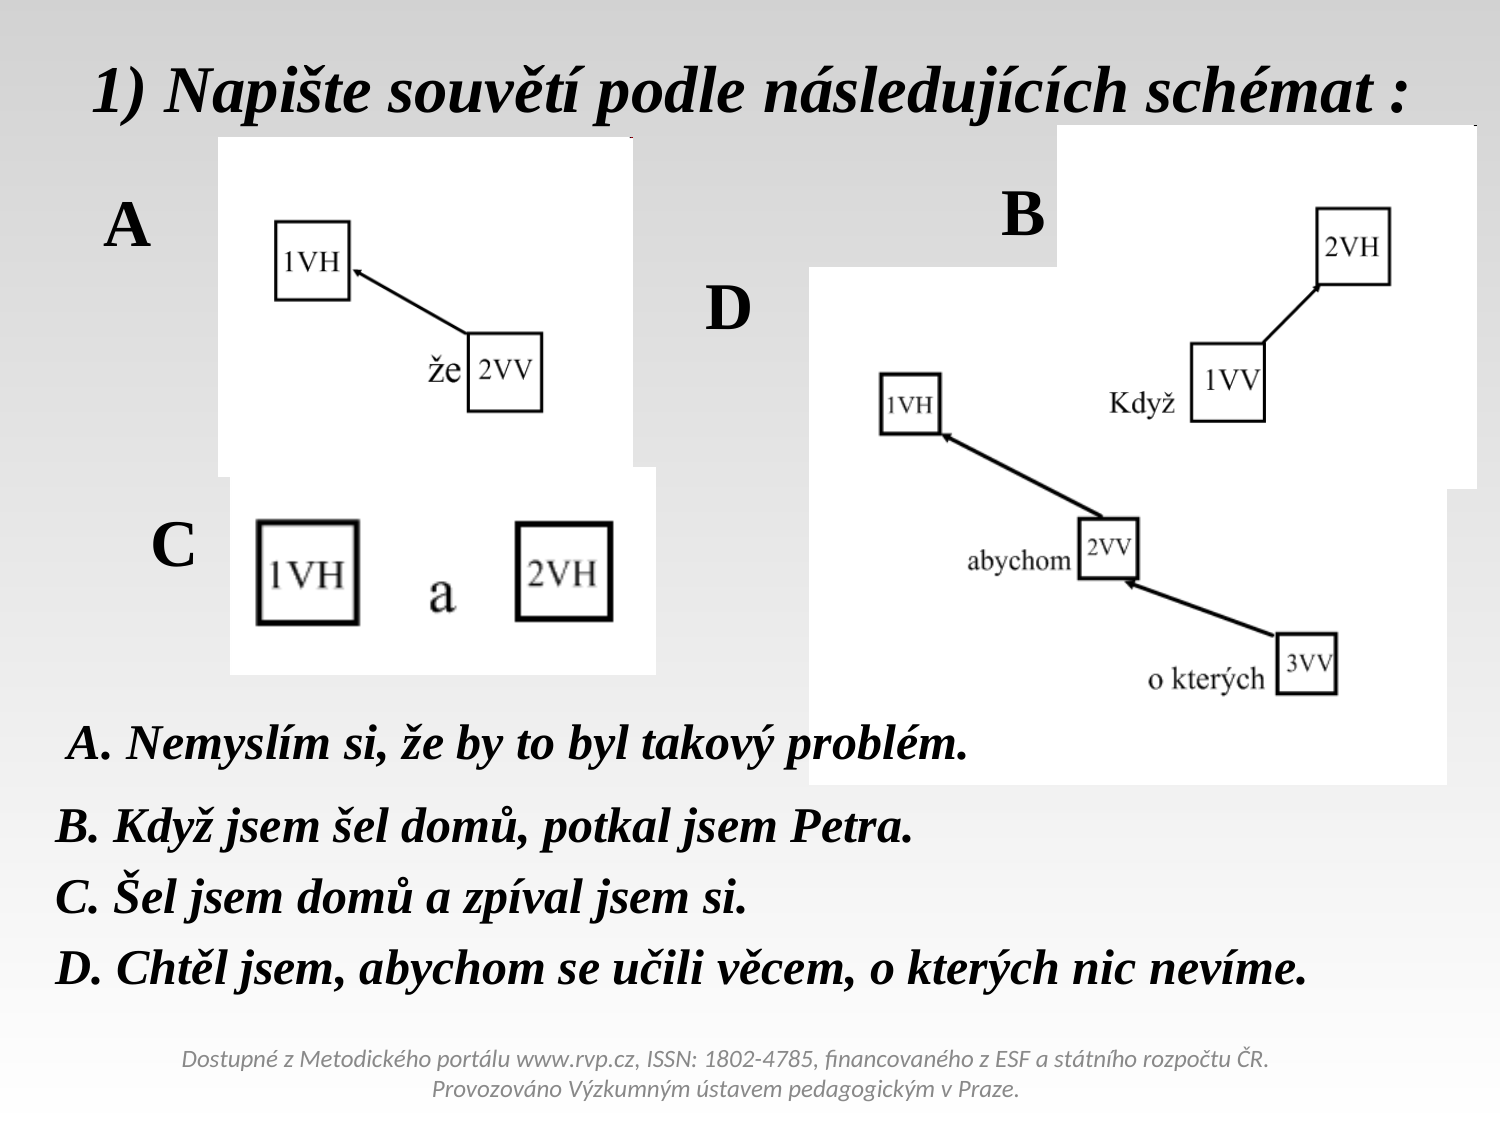

# 1) Napište souvětí podle následujících schémat :
B
A
D
C
A. Nemyslím si, že by to byl takový problém.
B. Když jsem šel domů, potkal jsem Petra.
C. Šel jsem domů a zpíval jsem si.
D. Chtěl jsem, abychom se učili věcem, o kterých nic nevíme.
Dostupné z Metodického portálu www.rvp.cz, ISSN: 1802-4785, financovaného z ESF a státního rozpočtu ČR. Provozováno Výzkumným ústavem pedagogickým v Praze.